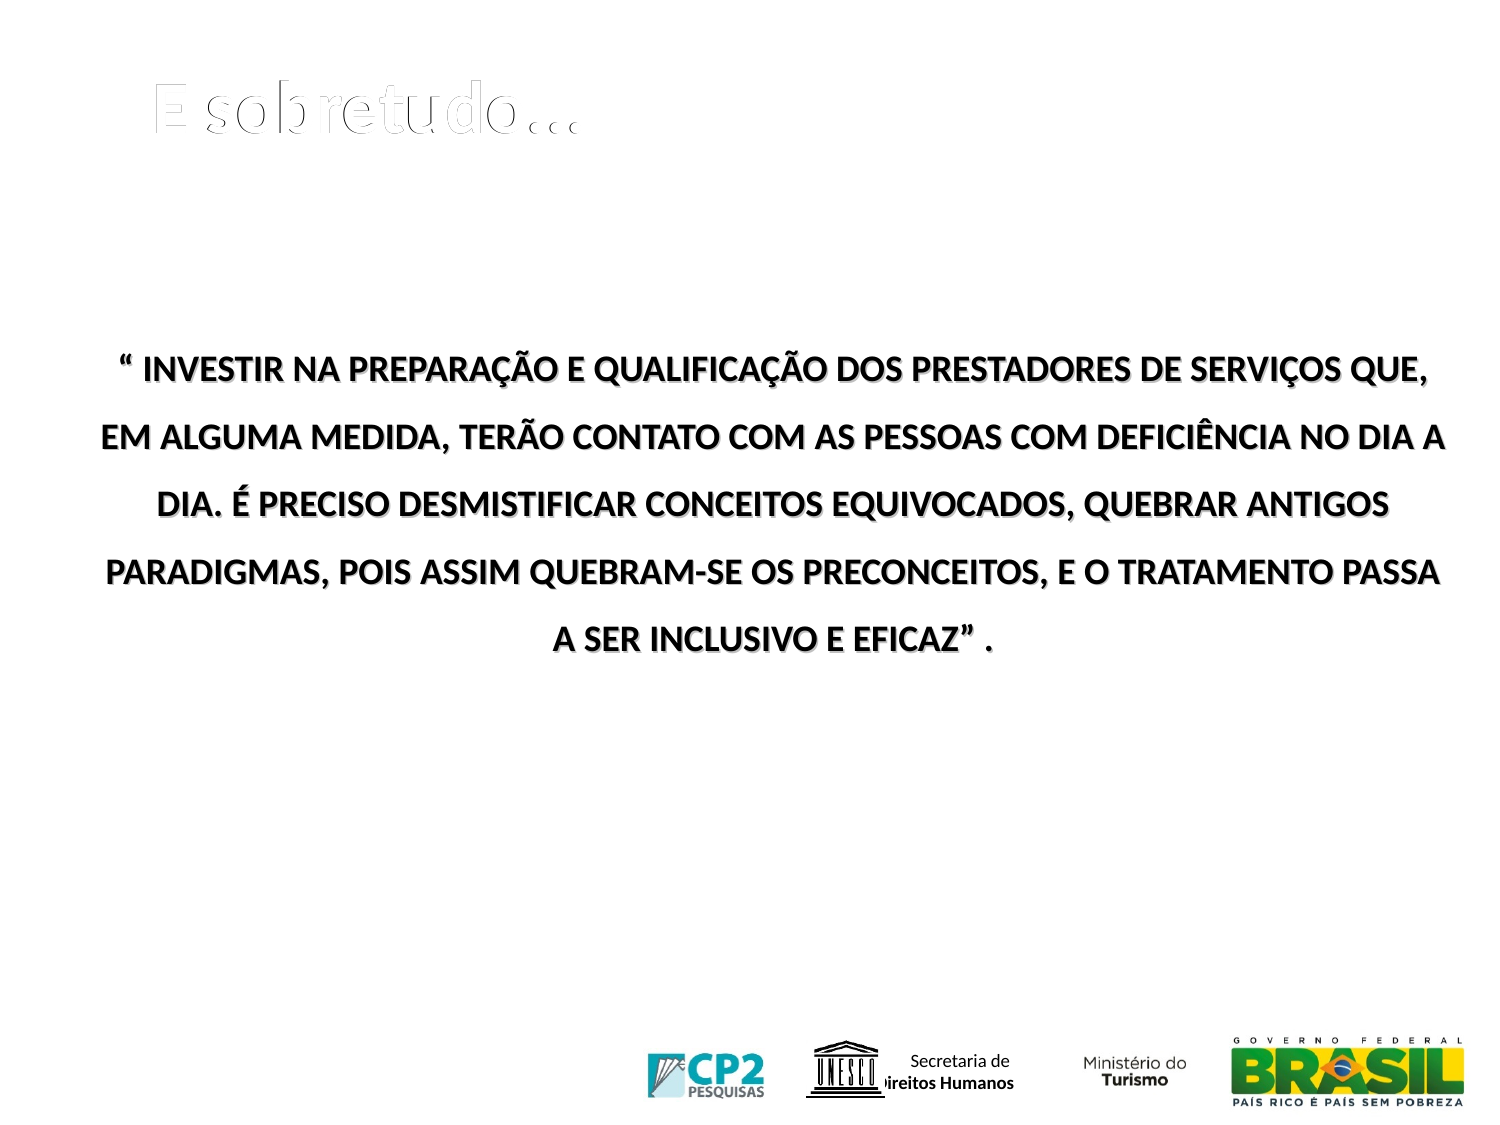

E sobretudo...
“ Investir na preparação e qualificação dos prestadores de serviços que, em alguma medida, terão contato com as pessoas com deficiência no dia a dia. É preciso desmistificar conceitos equivocados, quebrar antigos paradigmas, pois assim quebram-se os preconceitos, e o tratamento passa a ser inclusivo e eficaz” .